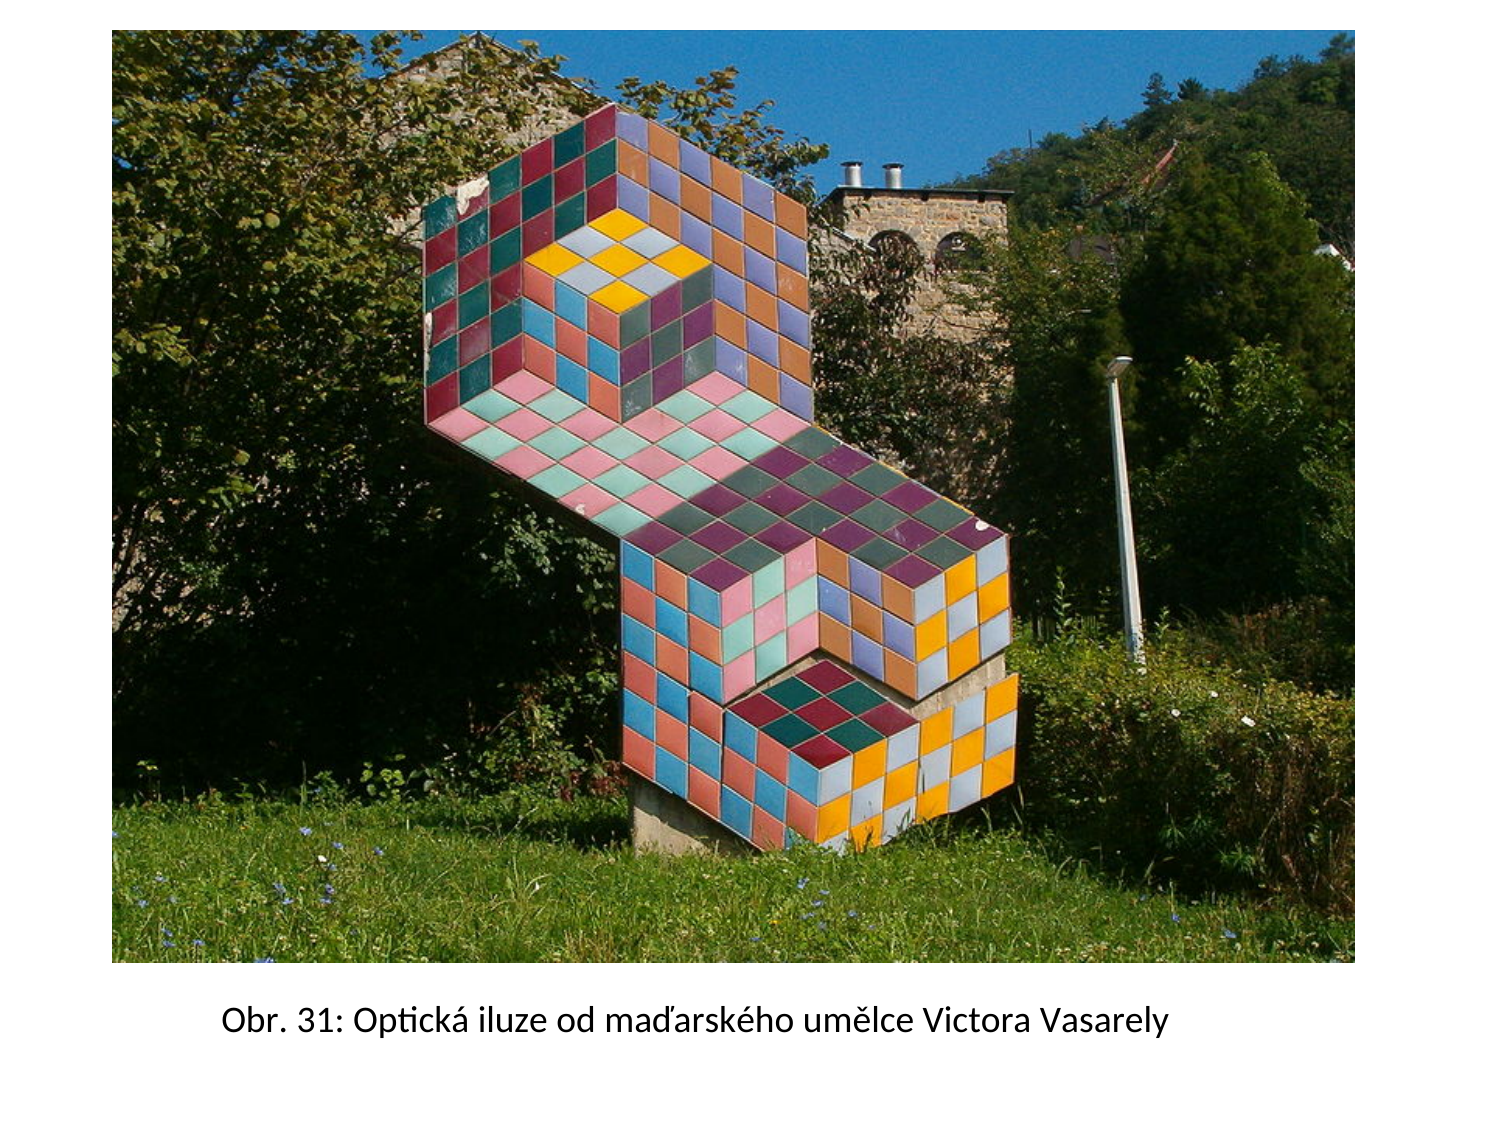

#
Obr. 31: Optická iluze od maďarského umělce Victora Vasarely